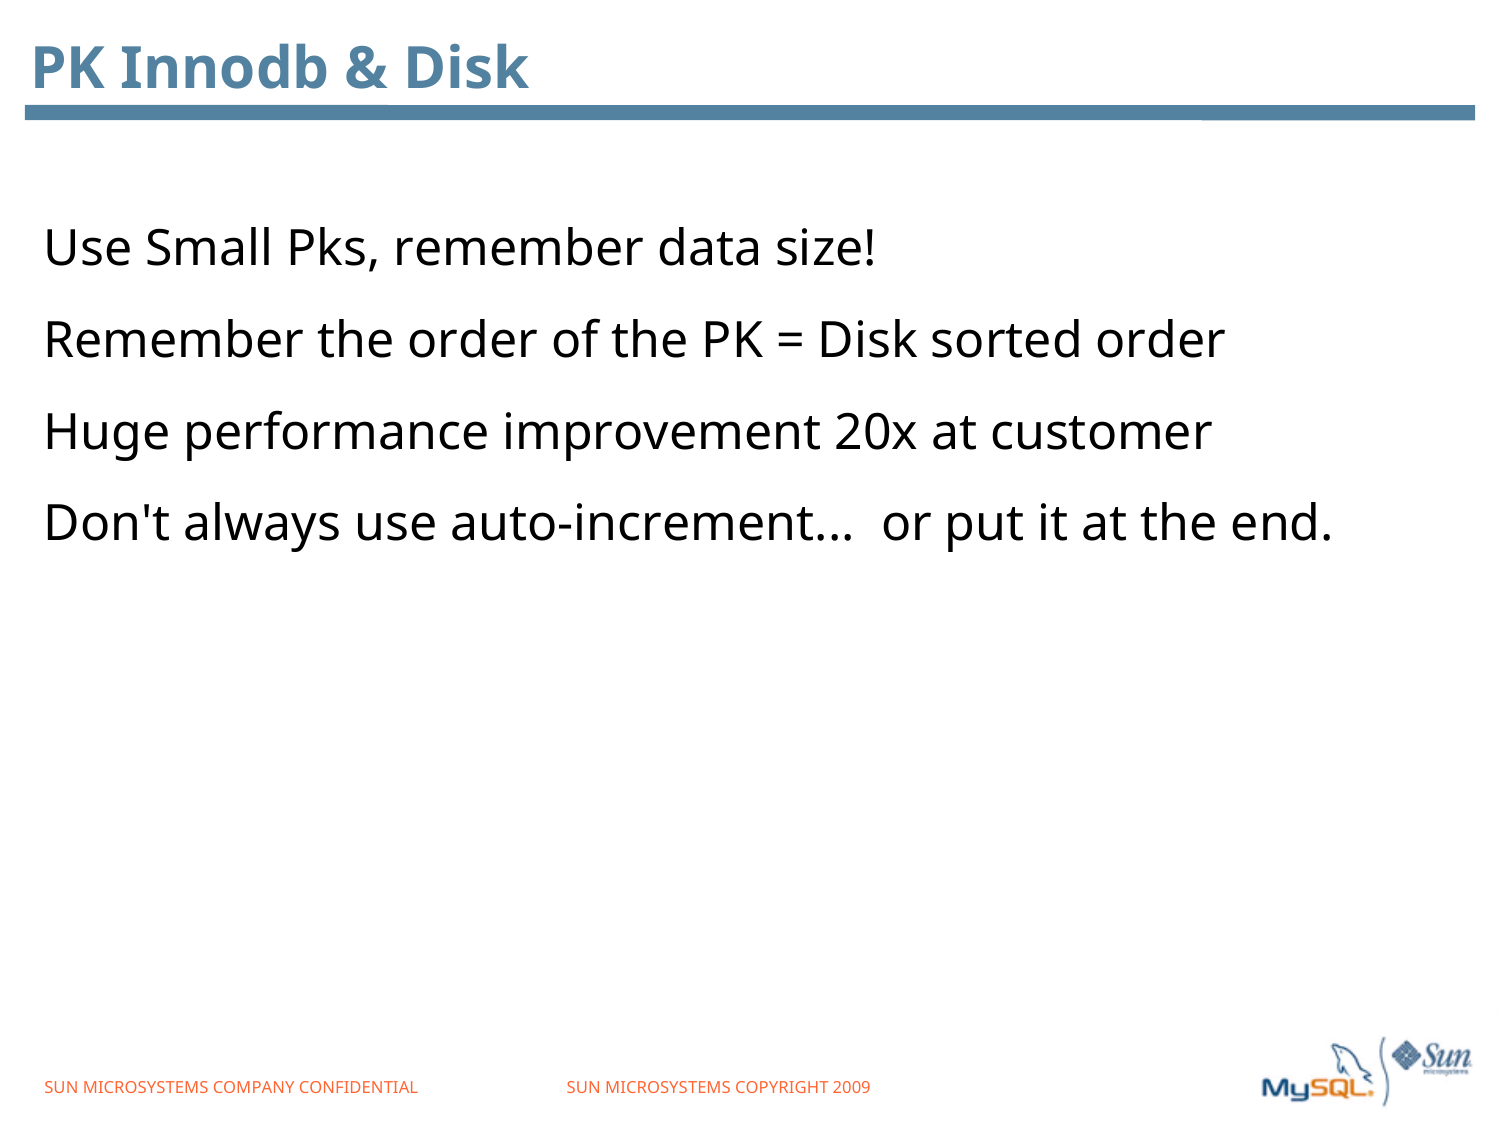

# PK Innodb & Disk
Use Small Pks, remember data size!
Remember the order of the PK = Disk sorted order
Huge performance improvement 20x at customer
Don't always use auto-increment... or put it at the end.